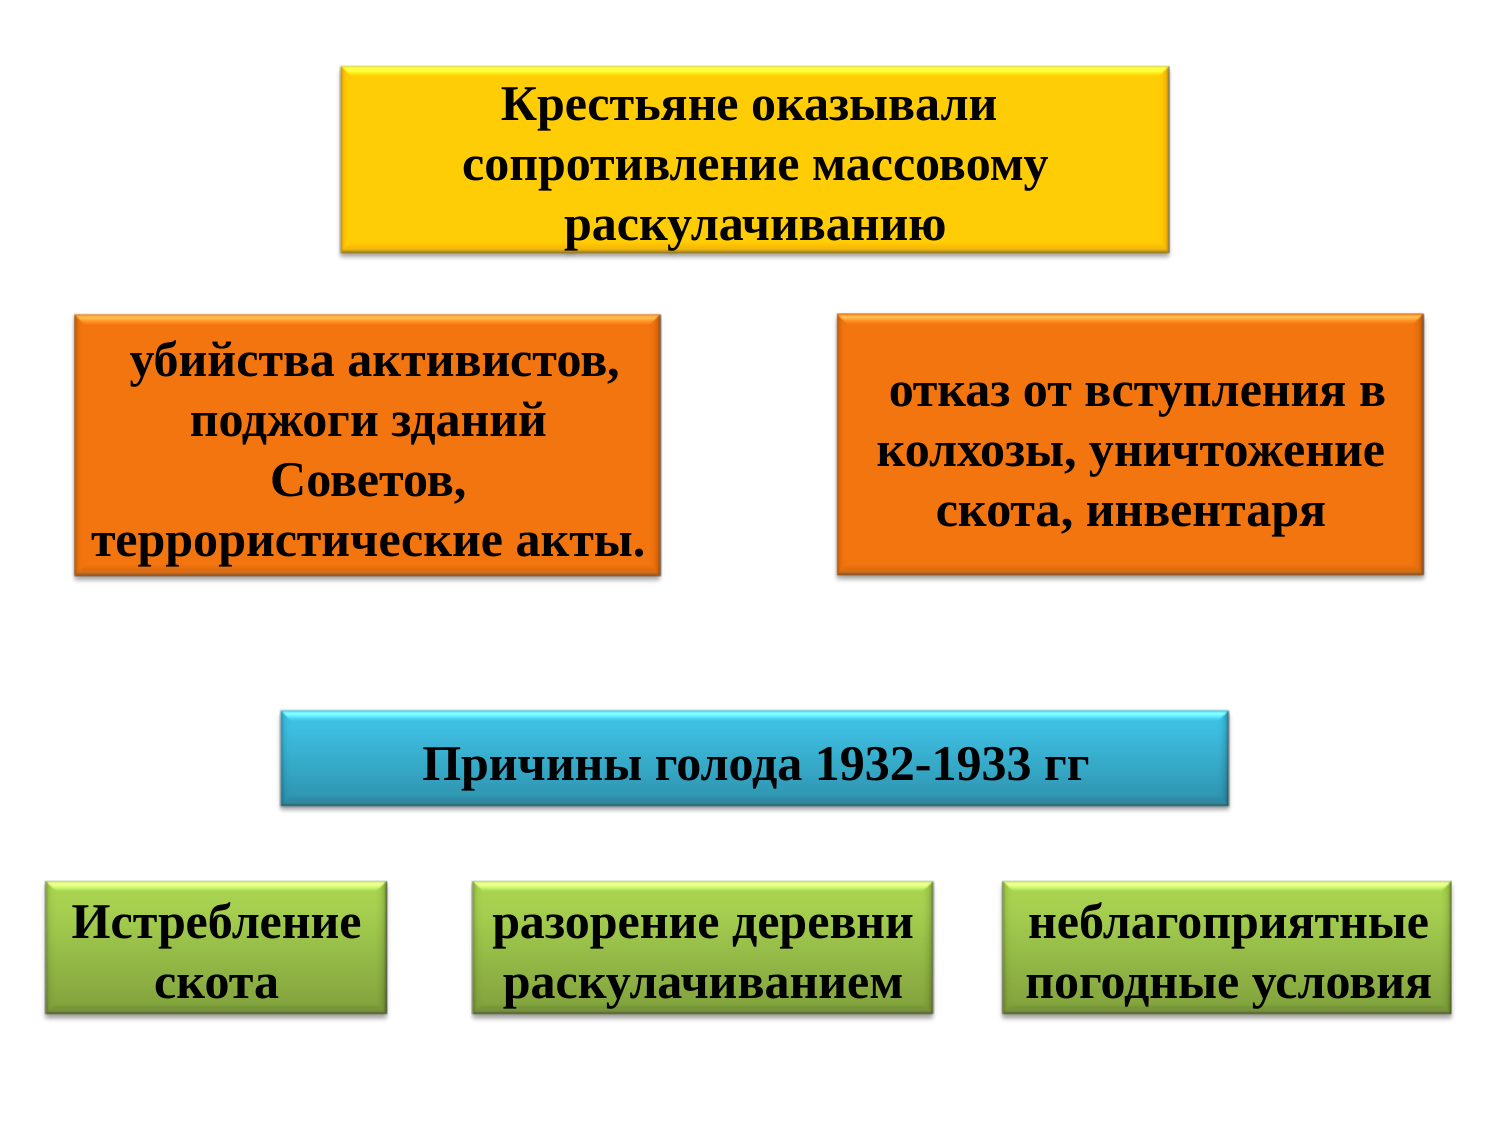

Крестьяне оказывали сопротивление массовому раскулачиванию
 убийства активистов, поджоги зданий Советов, террористические акты.
 отказ от вступления в колхозы, уничтожение скота, инвентаря
Причины голода 1932-1933 гг
Истребление скота
разорение деревни раскулачиванием
неблагоприятные погодные условия